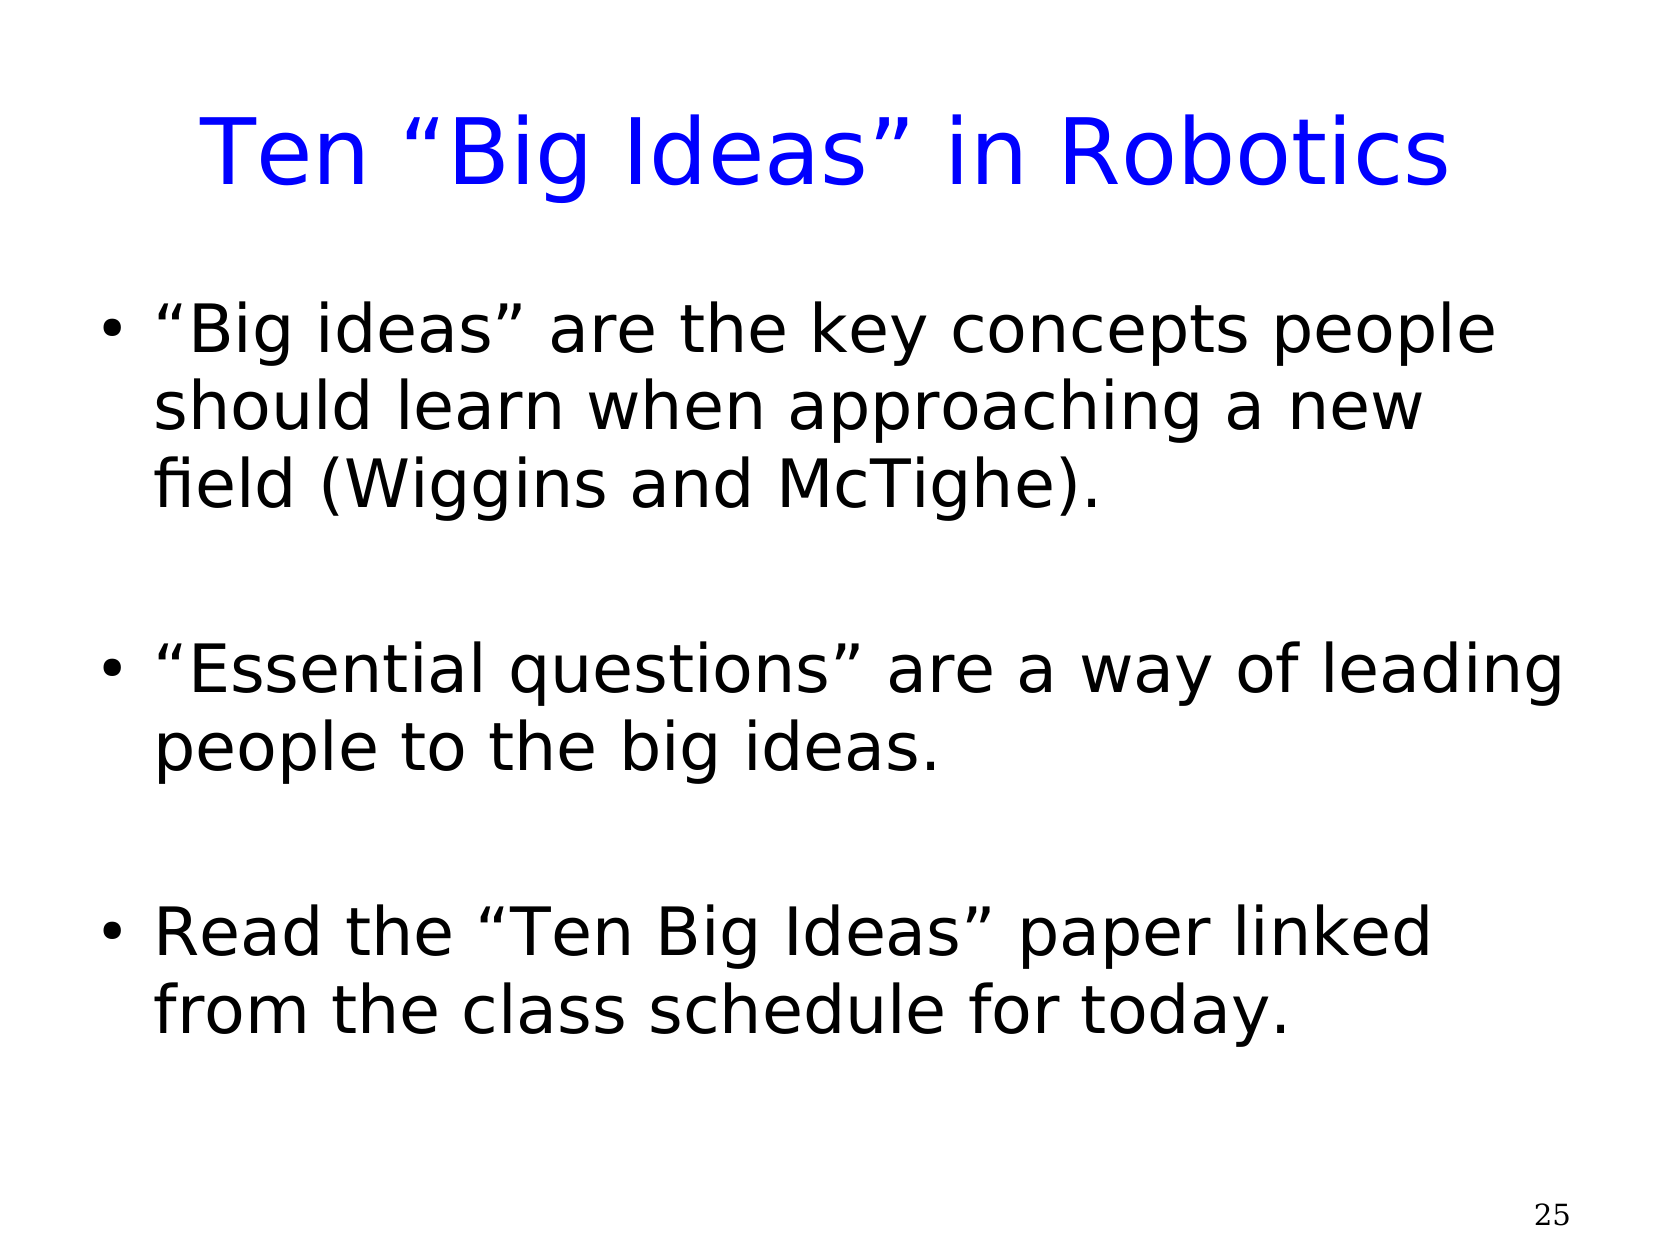

# Ten “Big Ideas” in Robotics
“Big ideas” are the key concepts people should learn when approaching a new field (Wiggins and McTighe).
“Essential questions” are a way of leading people to the big ideas.
Read the “Ten Big Ideas” paper linked from the class schedule for today.
25